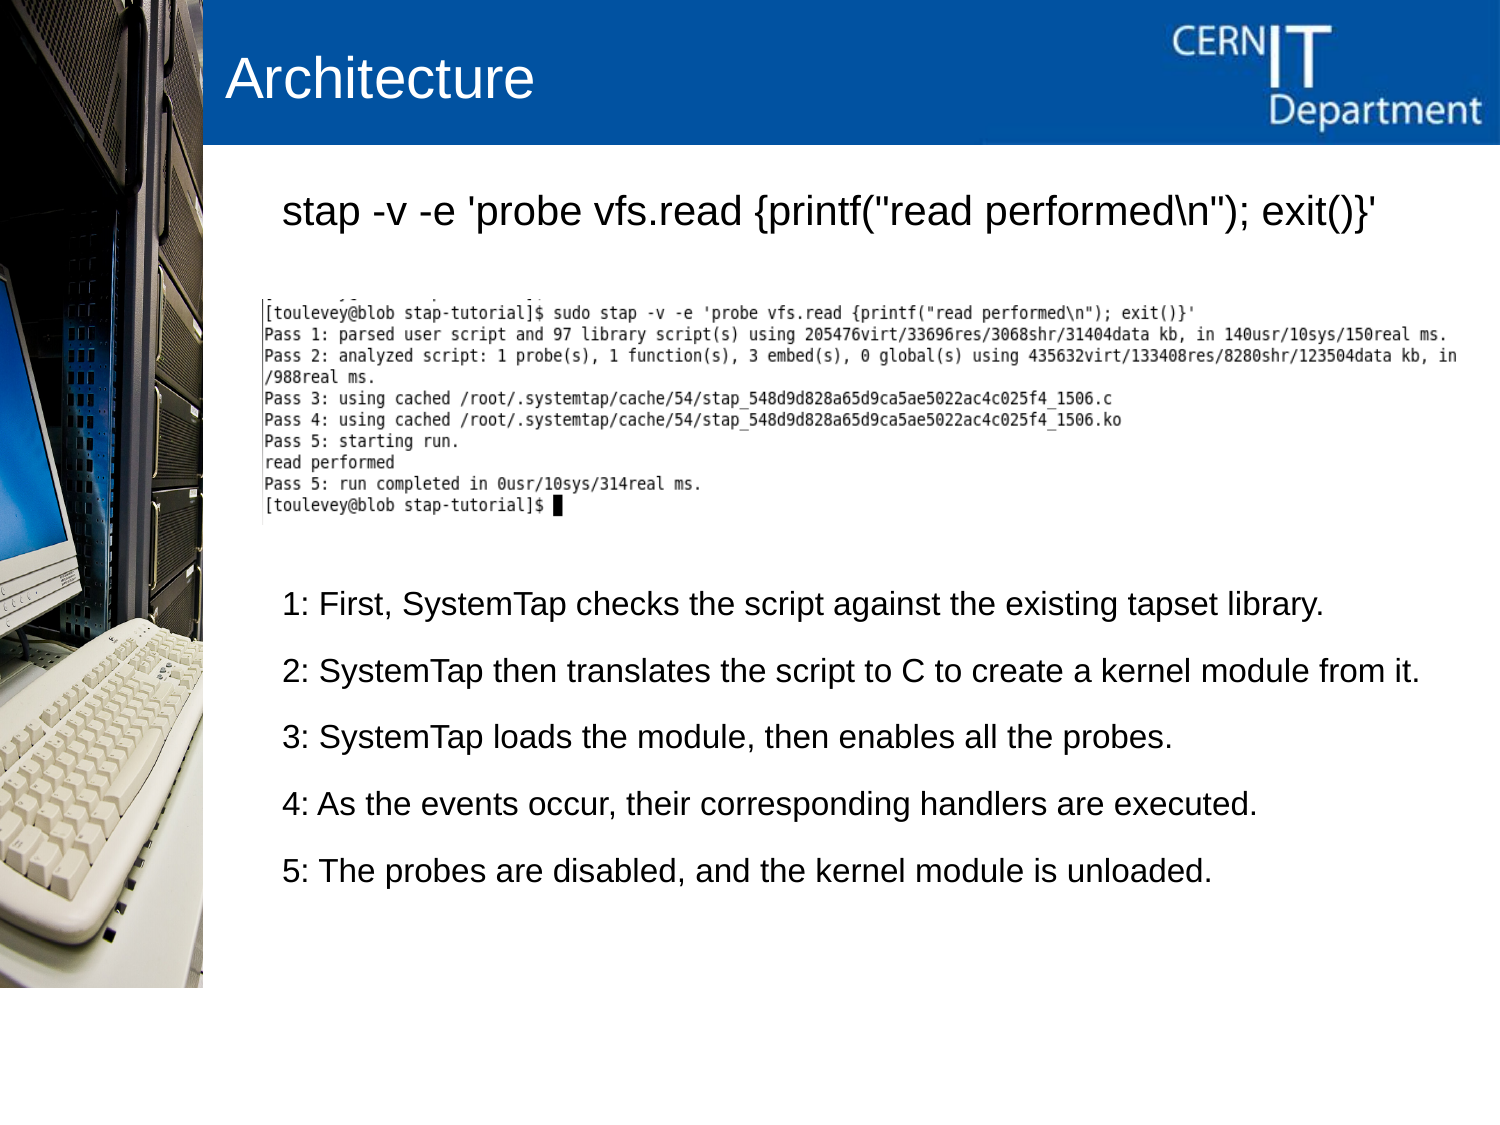

# Architecture
stap -v -e 'probe vfs.read {printf("read performed\n"); exit()}'
1: First, SystemTap checks the script against the existing tapset library.
2: SystemTap then translates the script to C to create a kernel module from it.
3: SystemTap loads the module, then enables all the probes.
4: As the events occur, their corresponding handlers are executed.
5: The probes are disabled, and the kernel module is unloaded.